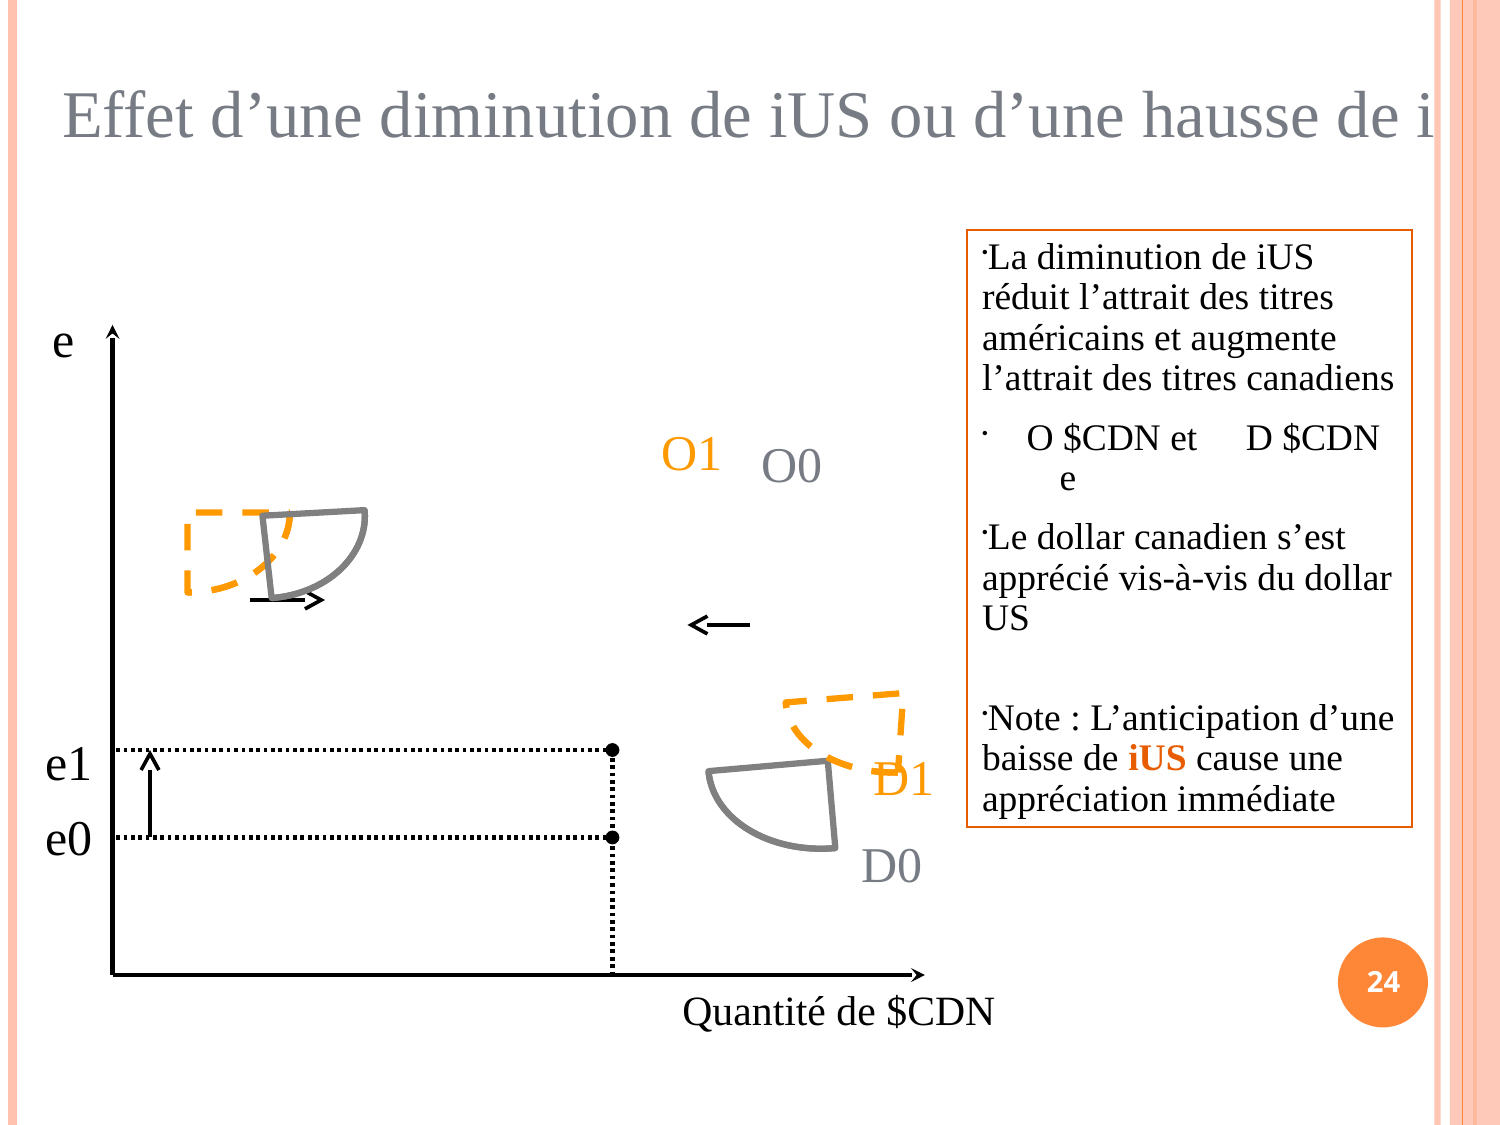

Effet d’une diminution de iUS ou d’une hausse de i
La diminution de iUS réduit l’attrait des titres américains et augmente l’attrait des titres canadiens
 O $CDN et  D $CDN   e
Le dollar canadien s’est apprécié vis-à-vis du dollar US
Note : L’anticipation d’une baisse de iUS cause une appréciation immédiate
e
O1
O0
e1
D1
e0
D0
Quantité de $CDN